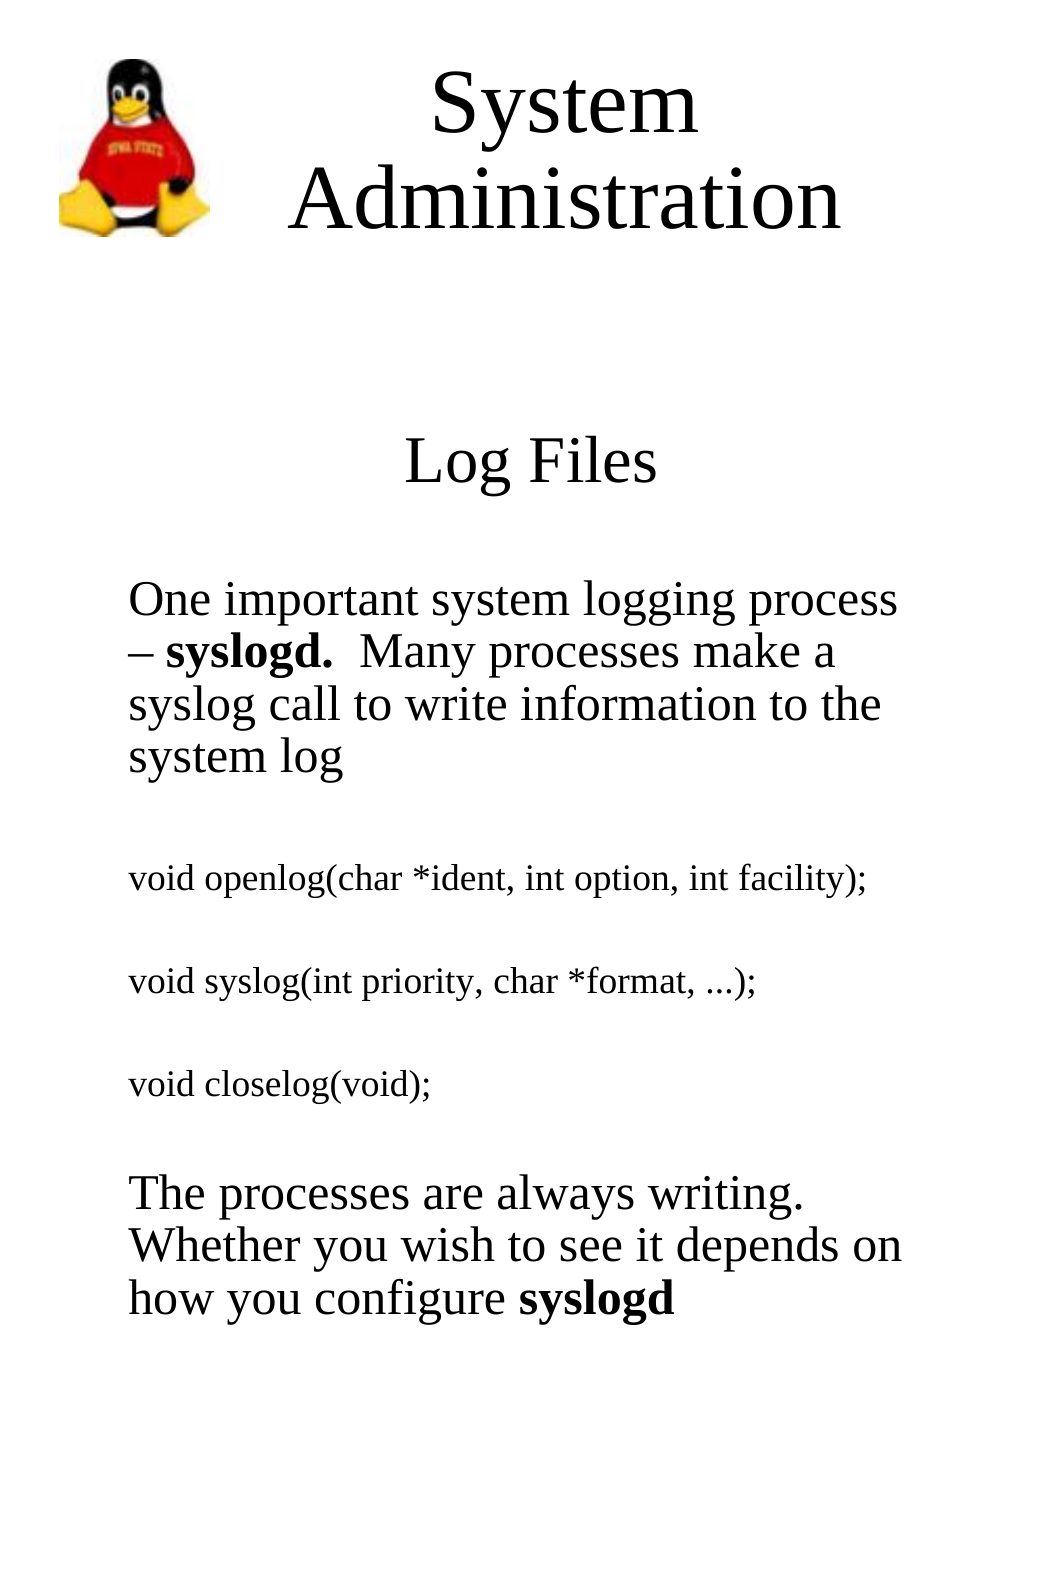

# System Administration
Log Files
One important system logging process – syslogd. Many processes make a syslog call to write information to the system log
void openlog(char *ident, int option, int facility);
void syslog(int priority, char *format, ...);
void closelog(void);
The processes are always writing. Whether you wish to see it depends on how you configure syslogd